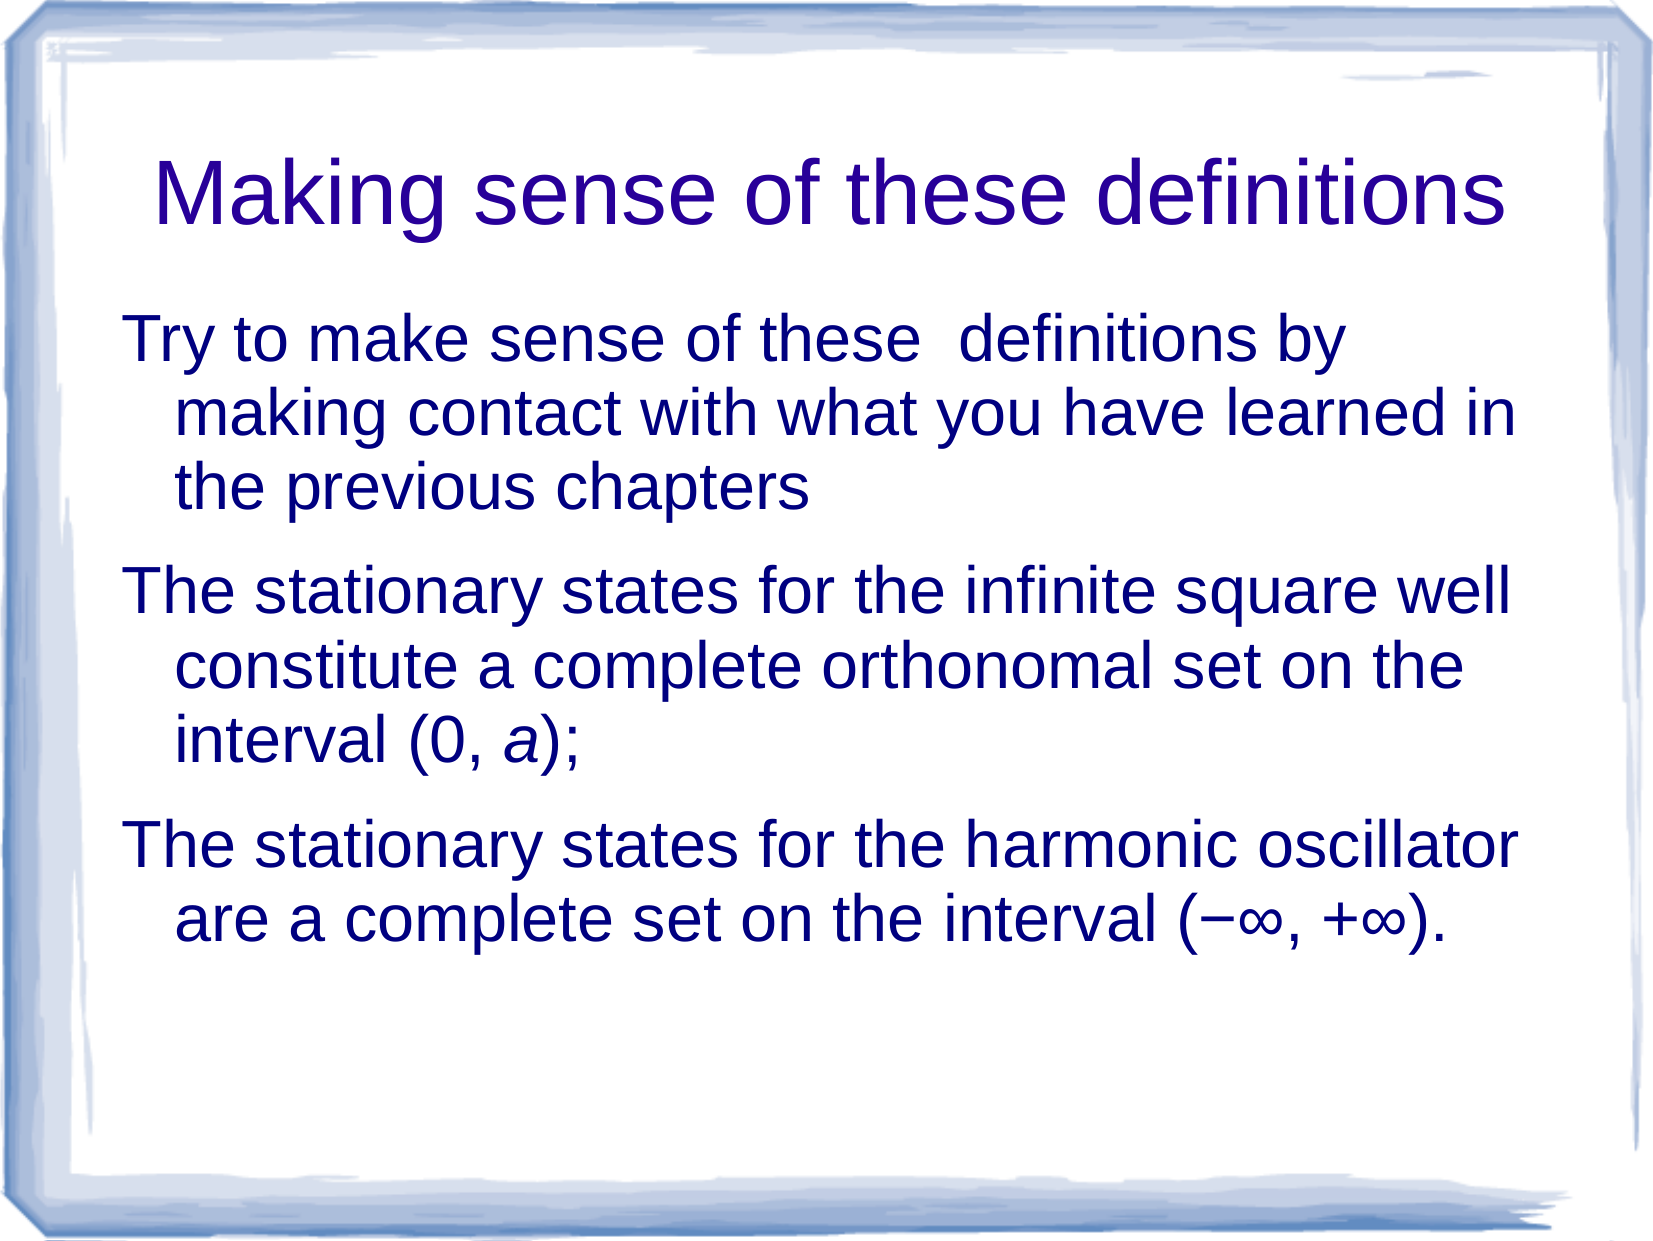

# Making sense of these definitions
Try to make sense of these definitions by making contact with what you have learned in the previous chapters
The stationary states for the infinite square well constitute a complete orthonomal set on the interval (0, a);
The stationary states for the harmonic oscillator are a complete set on the interval (−∞, +∞).